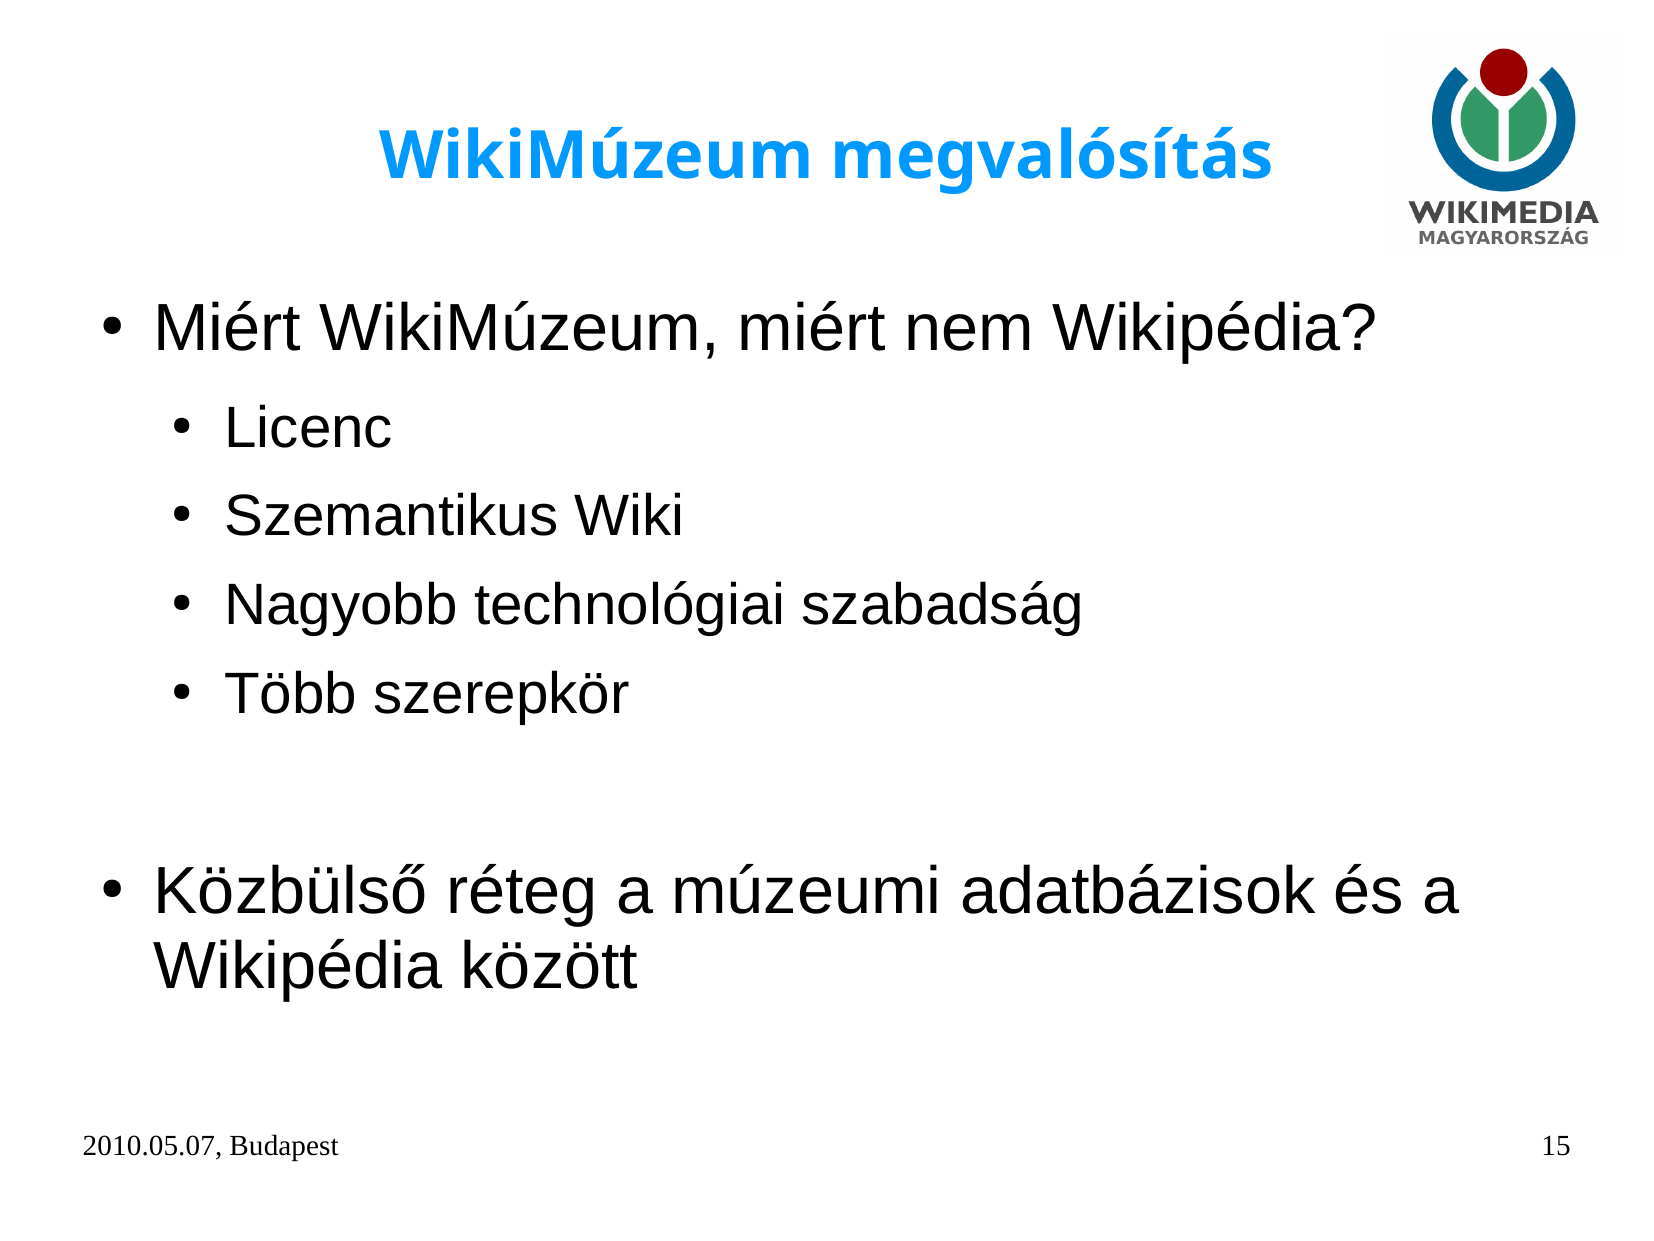

# WikiMúzeum megvalósítás
Miért WikiMúzeum, miért nem Wikipédia?
Licenc
Szemantikus Wiki
Nagyobb technológiai szabadság
Több szerepkör
Közbülső réteg a múzeumi adatbázisok és a Wikipédia között
2010.05.07, Budapest
15